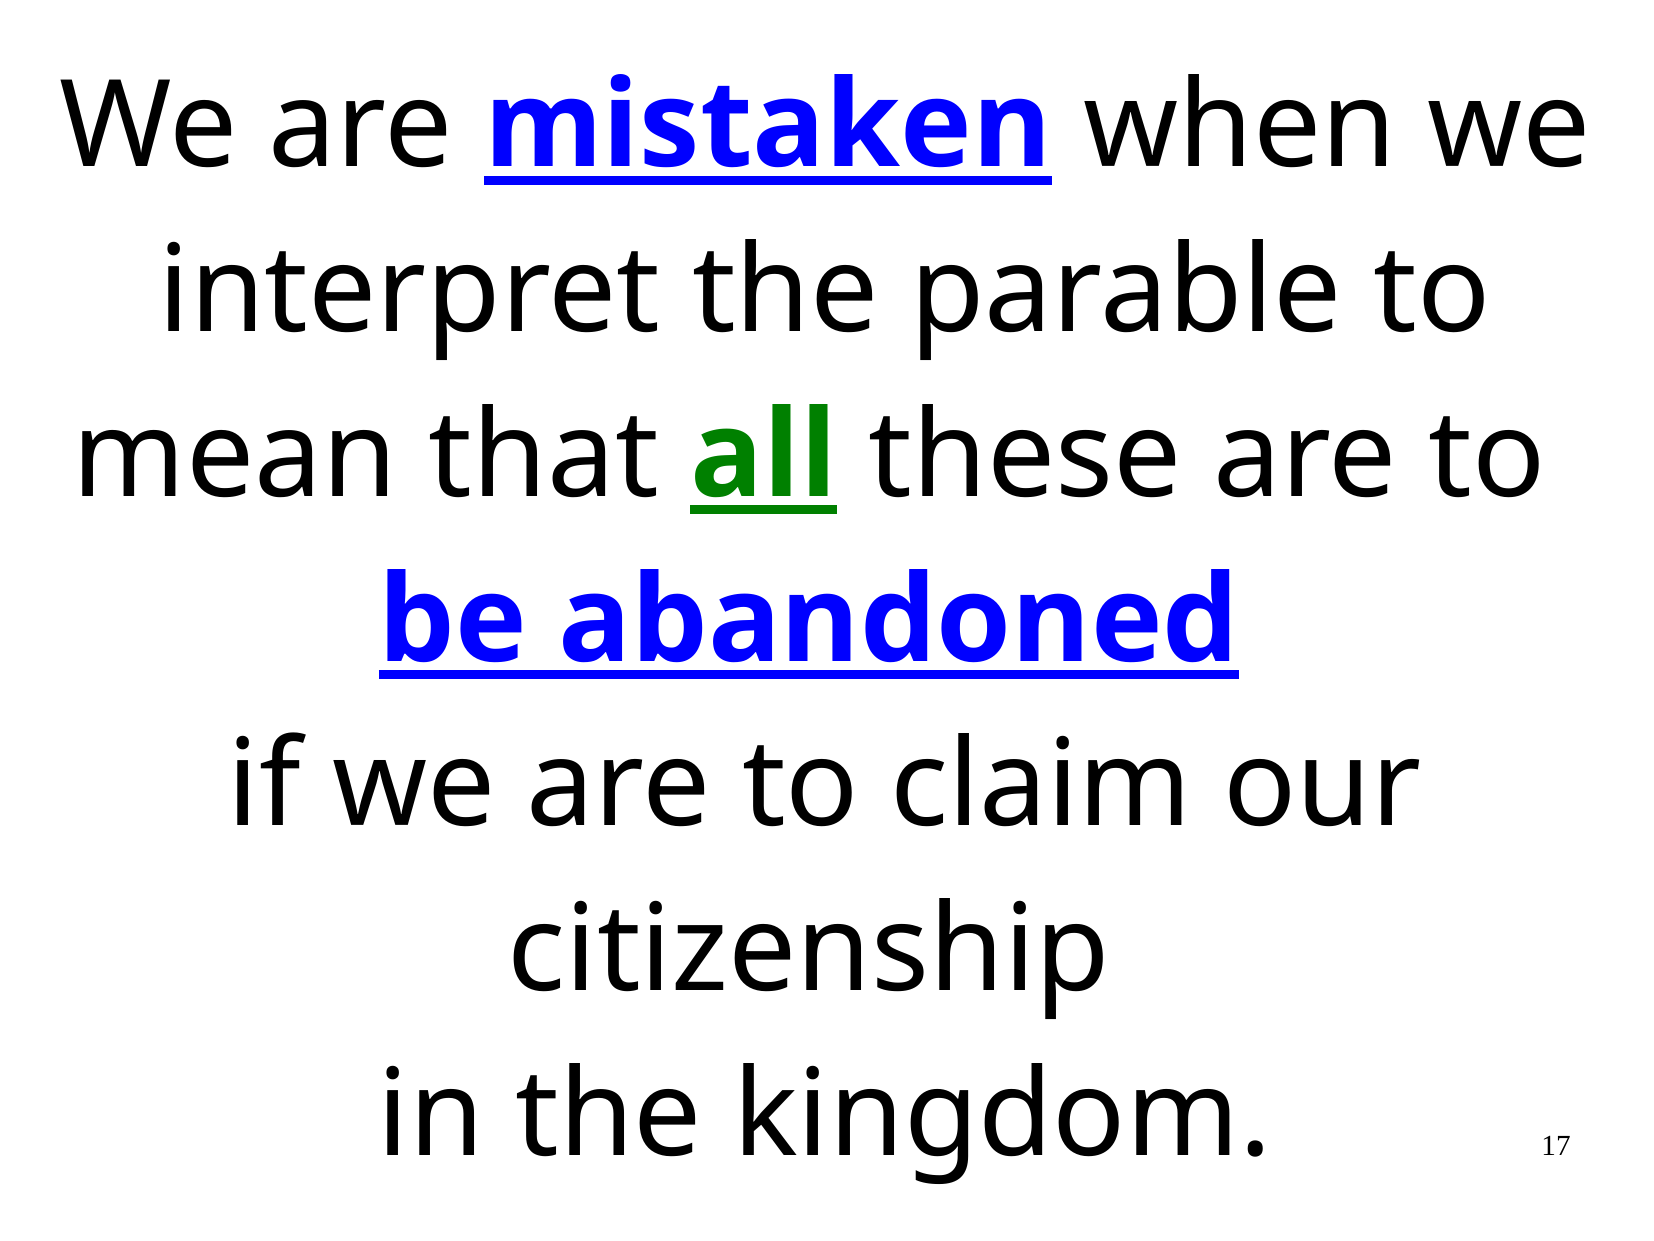

# We are mistaken when we interpret the parable to mean that all these are to be abandoned if we are to claim our citizenship in the kingdom.
17